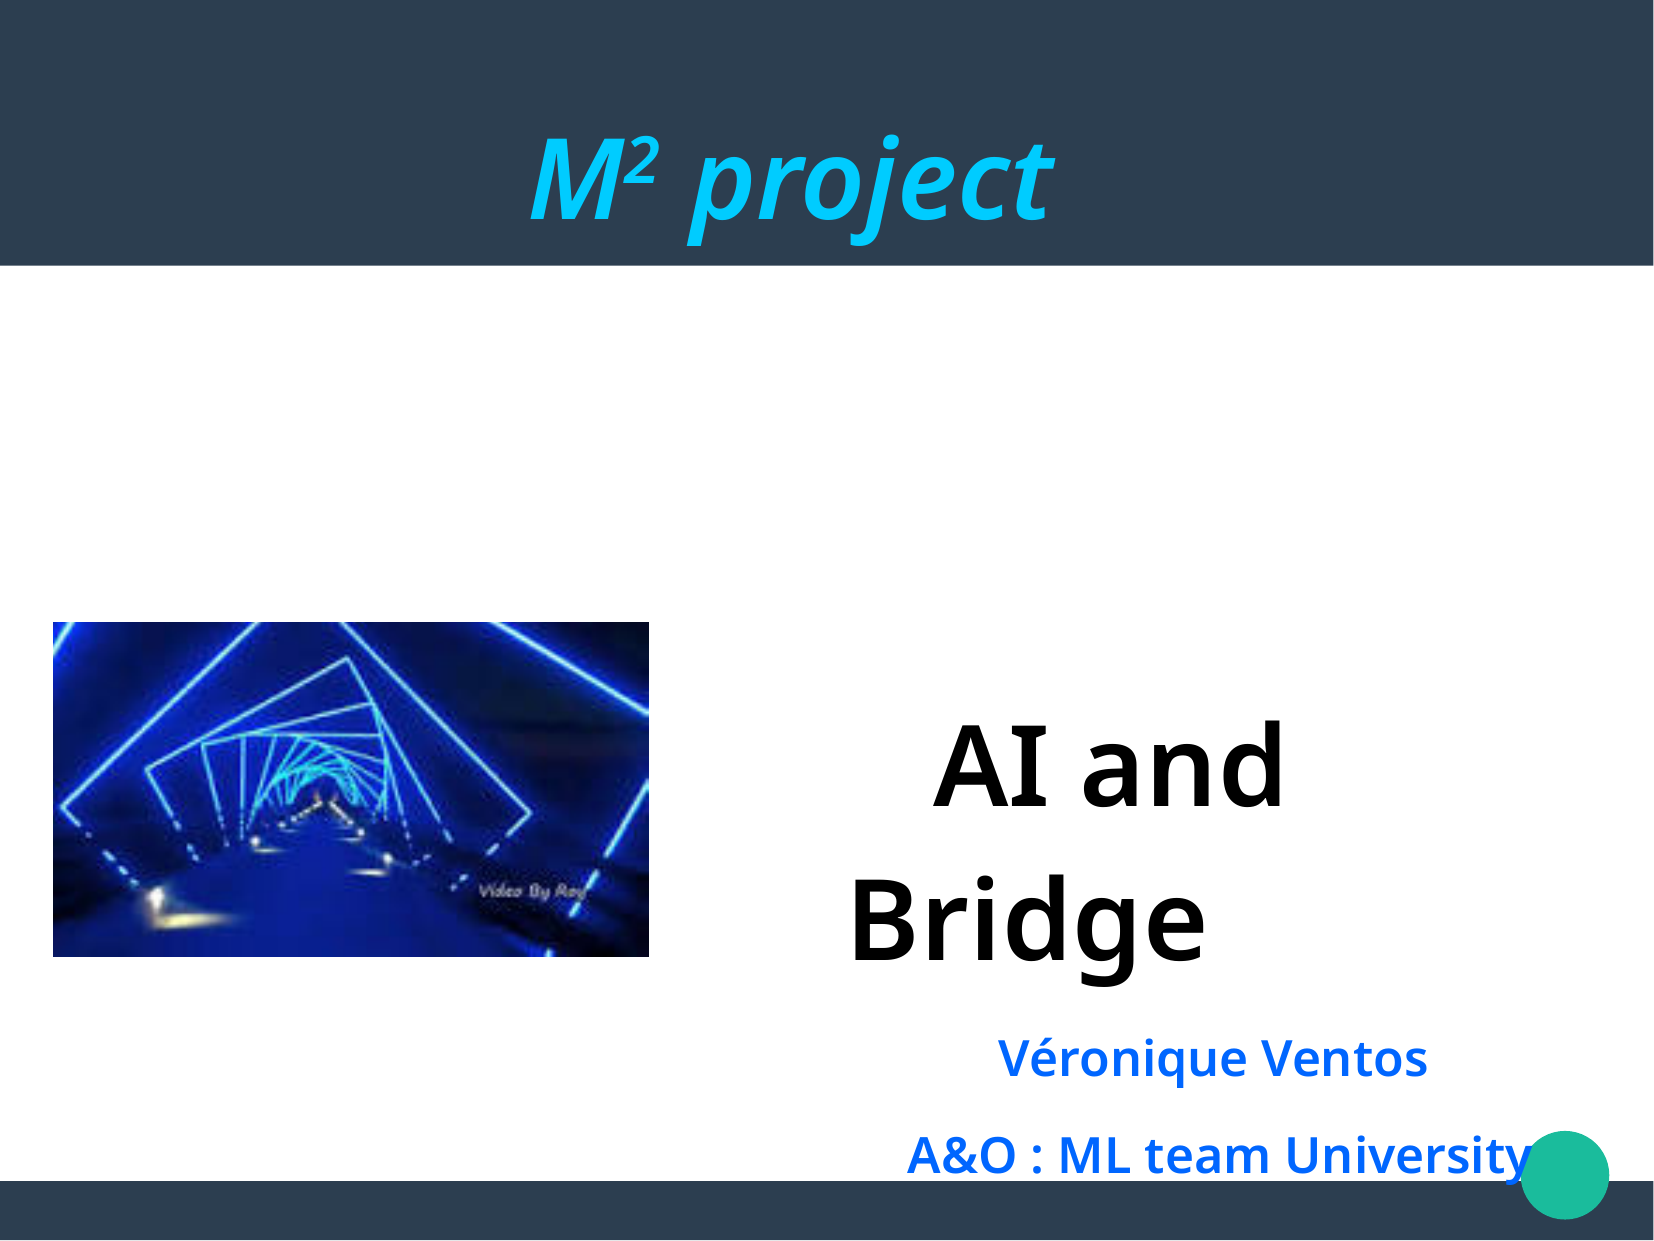

#
M2 project
 AI and Bridge
Véronique Ventos
A&O : ML team University Paris XI